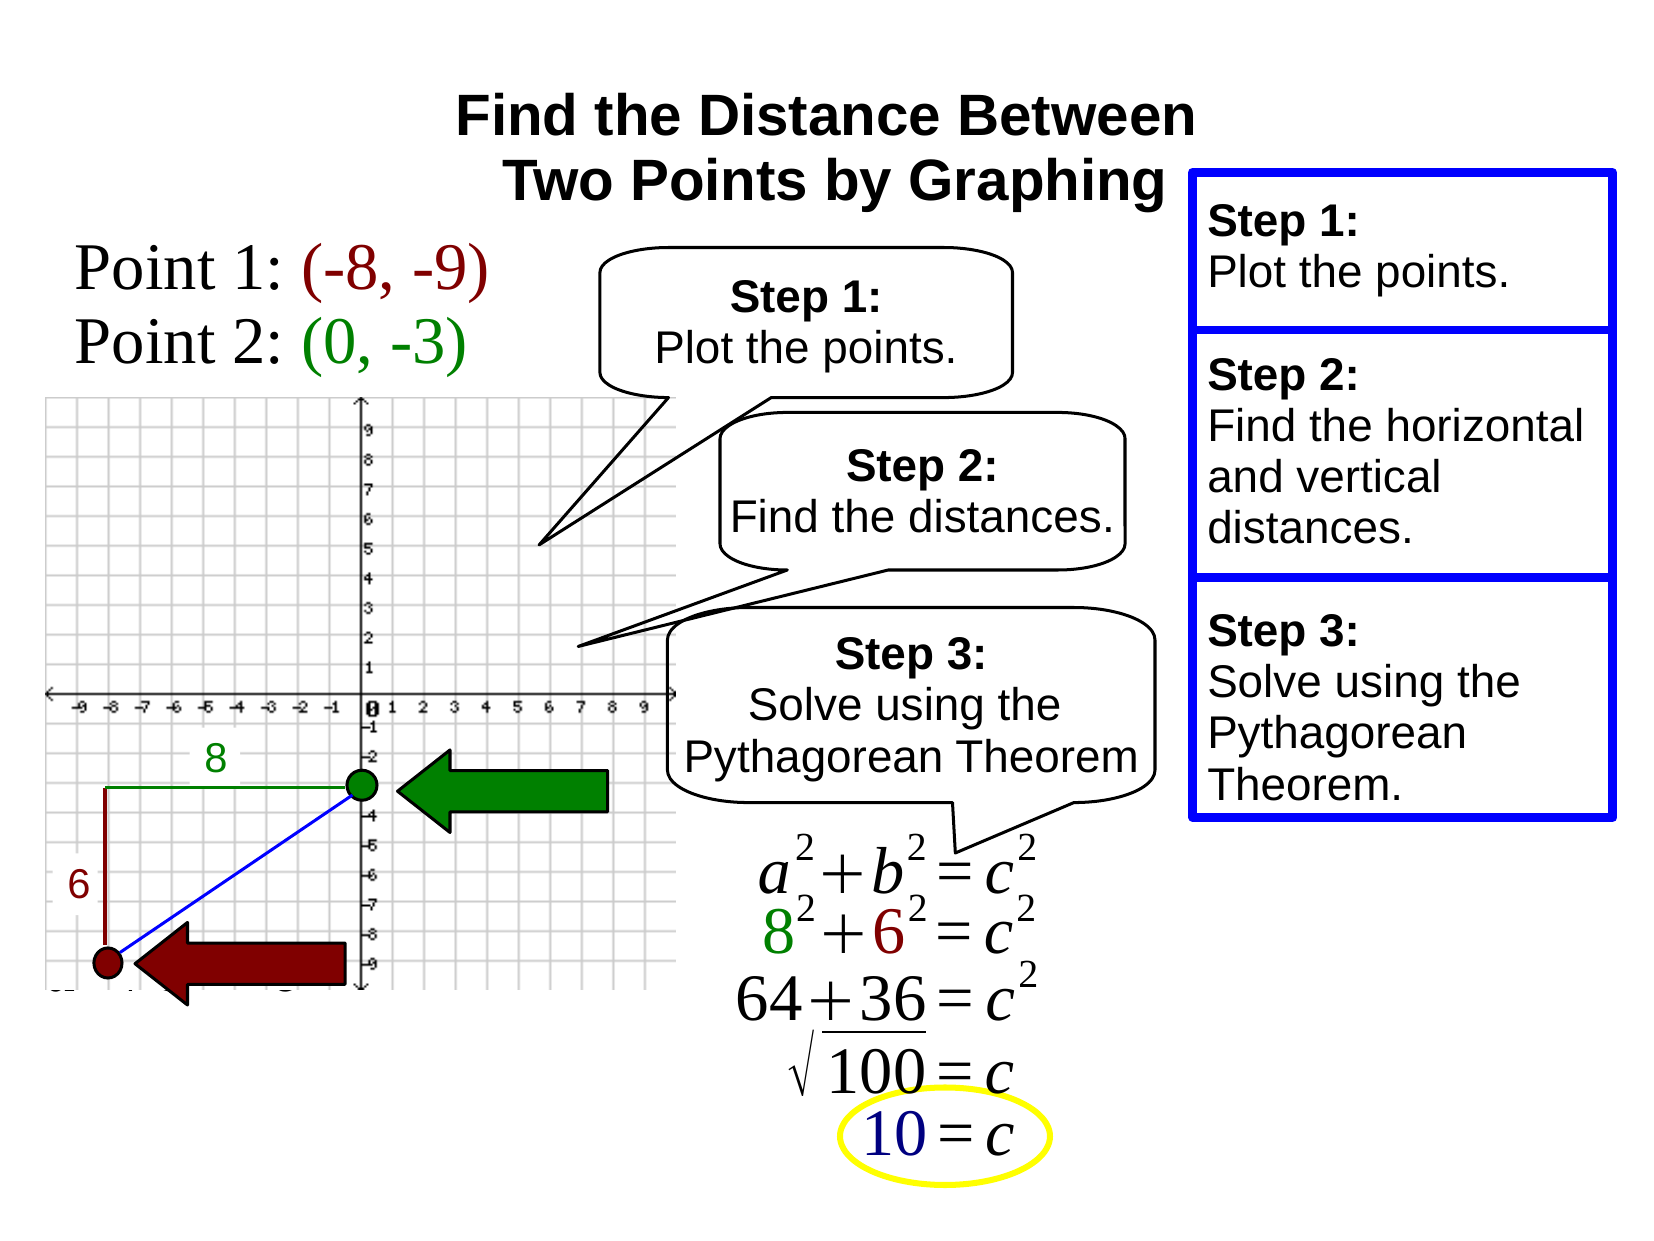

Find the Distance Between Two Points by Graphing
Step 1:
Plot the points.
Step 2:
Find the horizontal and vertical distances.
Step 3:
Solve using the Pythagorean Theorem.
Point 1: (-8, -9)
Point 2: (0, -3)
Step 1:
Plot the points.
Step 2:
Find the distances.
Step 3:
Solve using the
Pythagorean Theorem
8
6